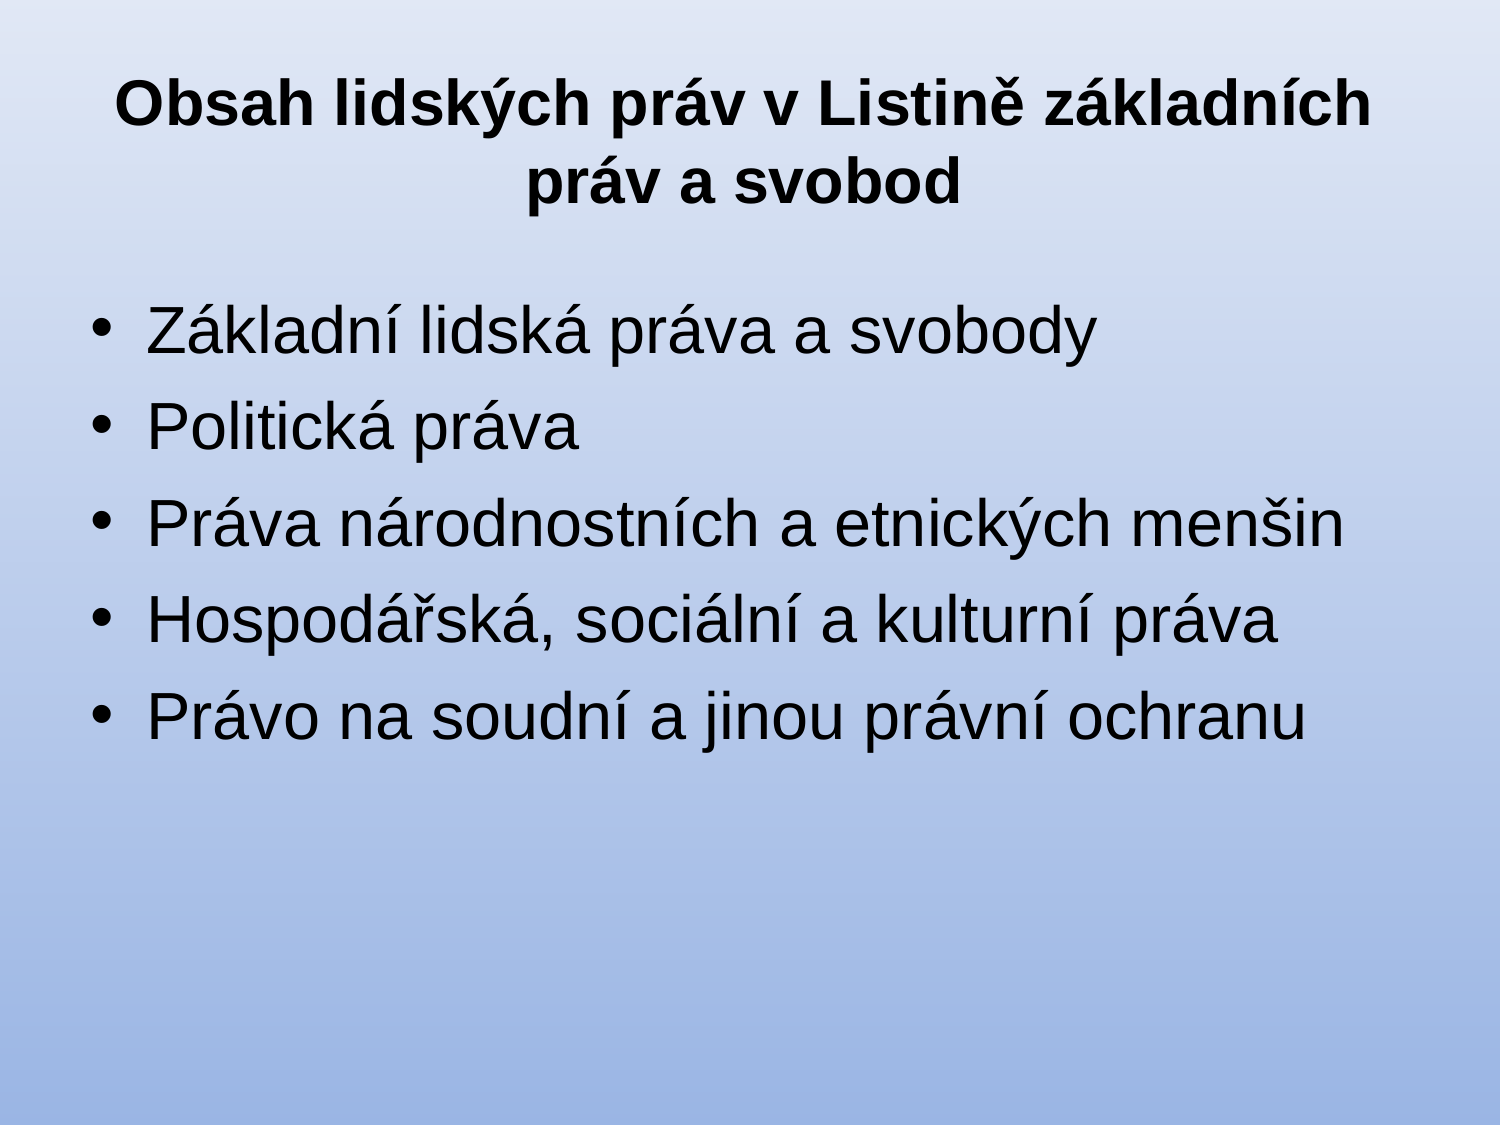

# Obsah lidských práv v Listině základních práv a svobod
Základní lidská práva a svobody
Politická práva
Práva národnostních a etnických menšin
Hospodářská, sociální a kulturní práva
Právo na soudní a jinou právní ochranu